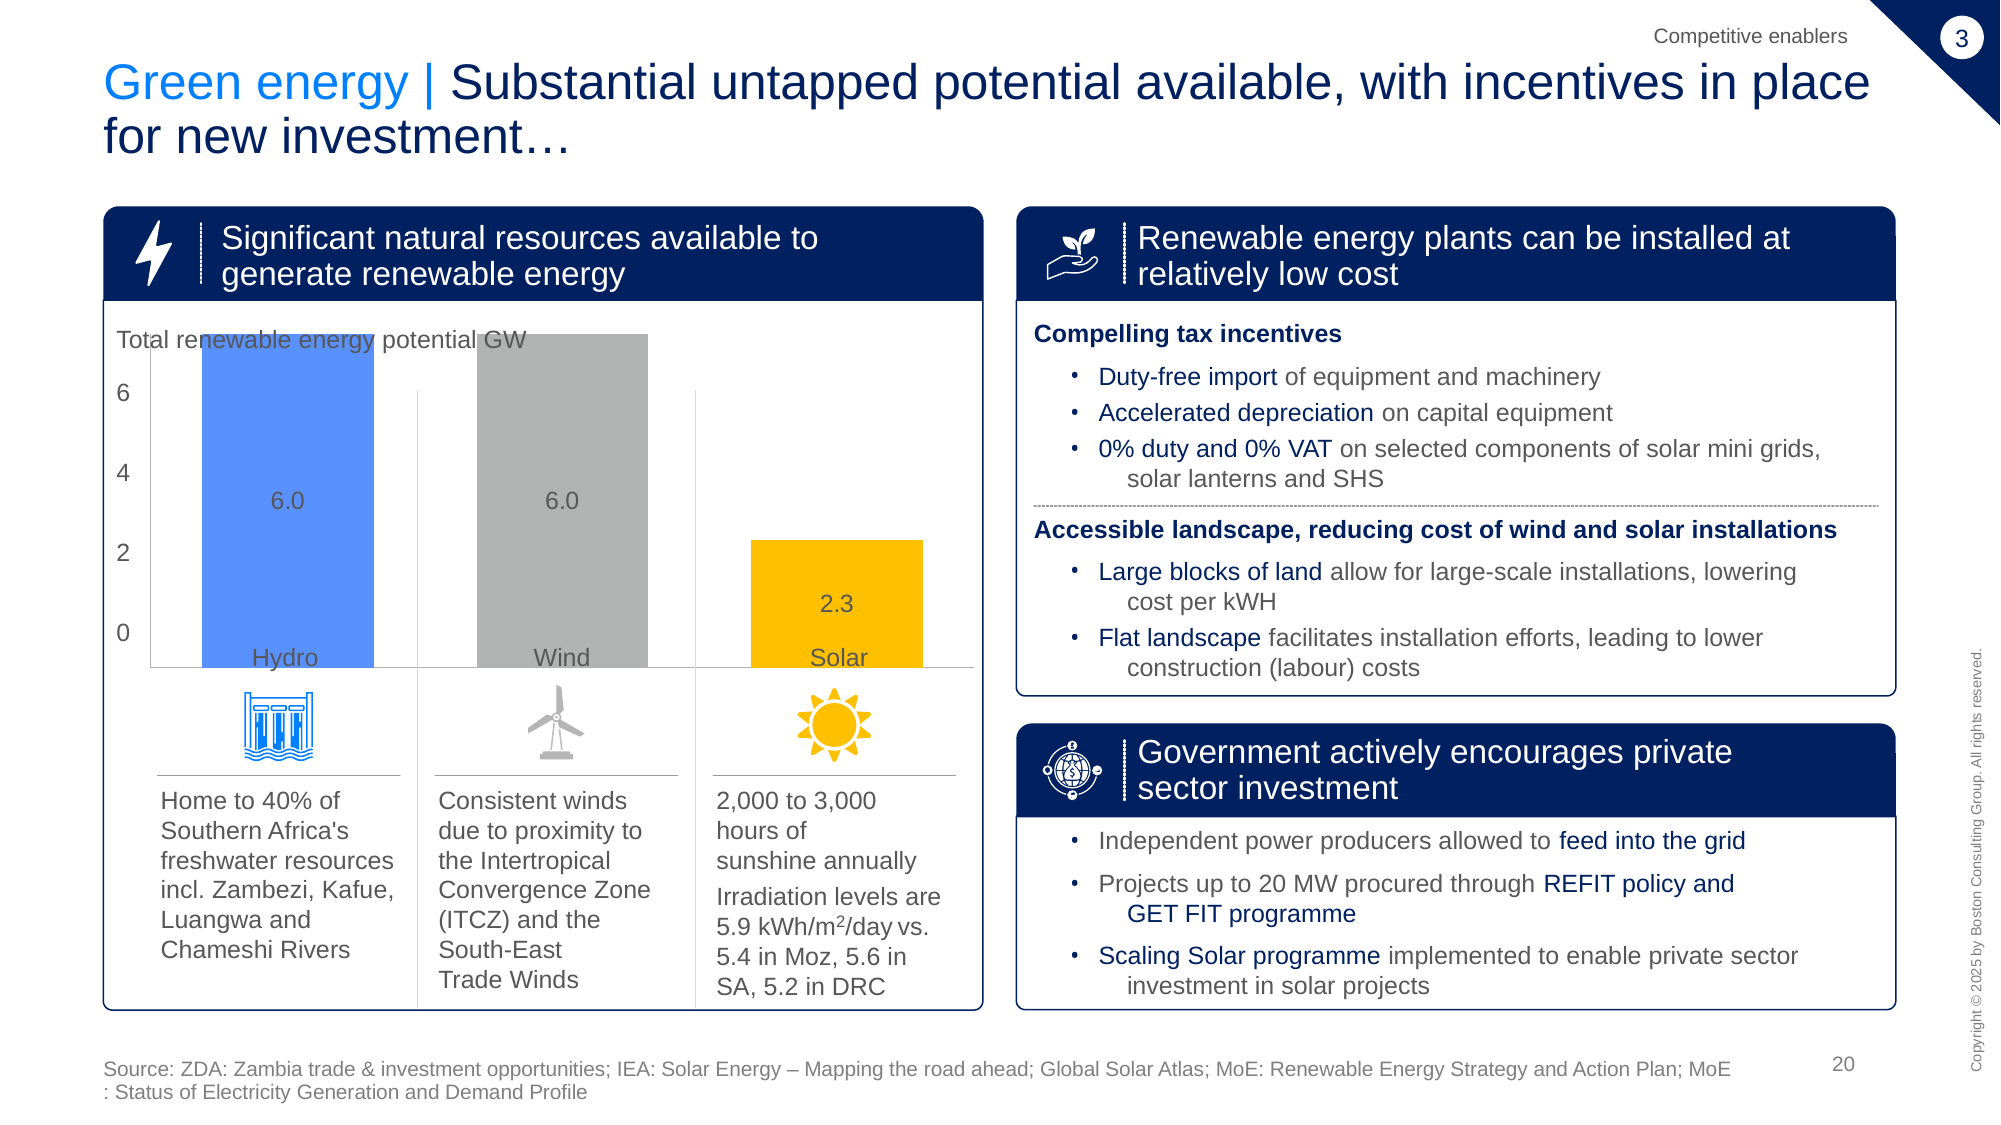

Competitive enablers
3
# Green energy | Substantial untapped potential available, with incentives in place for new investment…
Significant natural resources available to generate renewable energy
Renewable energy plants can be installed at relatively low cost
Compelling tax incentives
Total renewable energy potential GW
### Chart
| Category | Series1 |
|---|---|
| 1 | 6.0 |
| 2 | 6.0 |
| 3 | 2.3 |Duty-free import of equipment and machinery
Accelerated depreciation on capital equipment
0% duty and 0% VAT on selected components of solar mini grids, solar lanterns and SHS
6
4
Accessible landscape, reducing cost of wind and solar installations
2
Large blocks of land allow for large-scale installations, lowering
cost per kWH
Flat landscape facilitates installation efforts, leading to lower construction (labour) costs
0
Hydro
Wind
Solar
Government actively encourages private
sector investment
Home to 40% of Southern Africa's freshwater resources incl. Zambezi, Kafue, Luangwa and Chameshi Rivers
Consistent winds
due to proximity to the Intertropical Convergence Zone (ITCZ) and the South-East
Trade Winds
2,000 to 3,000
hours of
sunshine annually
Irradiation levels are 5.9 kWh/m2/day vs. 5.4 in Moz, 5.6 in SA, 5.2 in DRC
Independent power producers allowed to feed into the grid
Projects up to 20 MW procured through REFIT policy and
GET FIT programme
Scaling Solar programme implemented to enable private sector investment in solar projects
Source: ZDA: Zambia trade & investment opportunities; IEA: Solar Energy – Mapping the road ahead; Global Solar Atlas; MoE: Renewable Energy Strategy and Action Plan; MoE: Status of Electricity Generation and Demand Profile